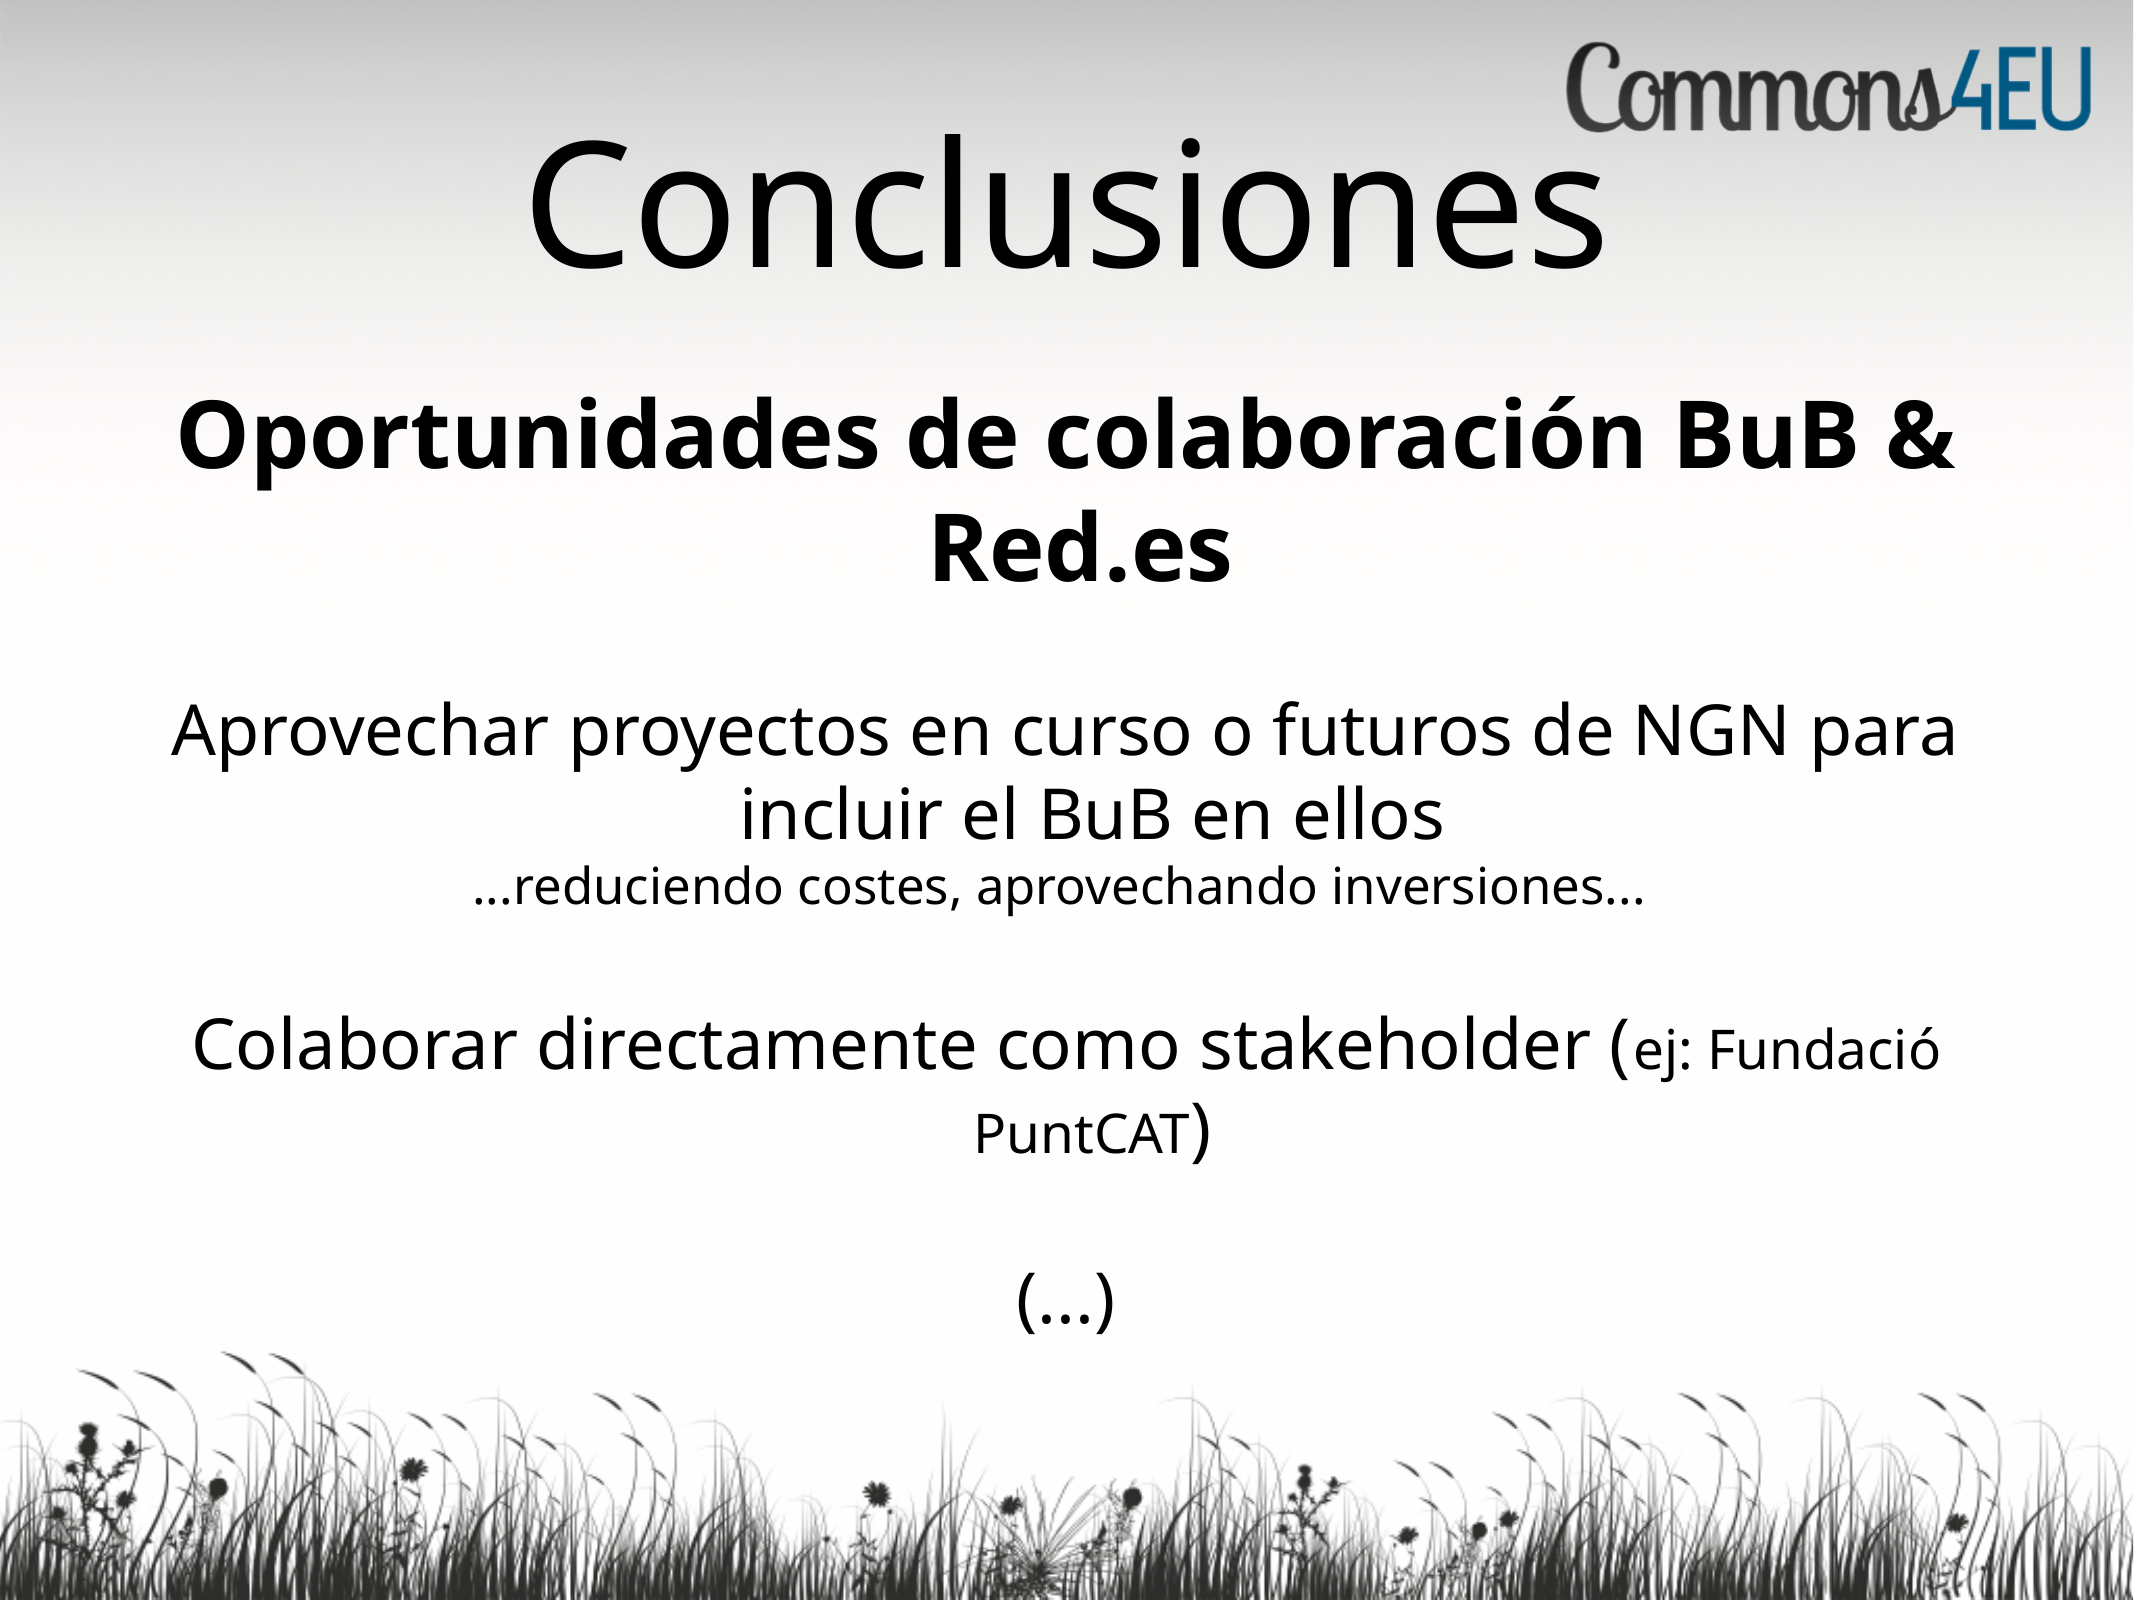

# Conclusiones
Oportunidades de colaboración BuB & Red.es
Aprovechar proyectos en curso o futuros de NGN para incluir el BuB en ellos
...reduciendo costes, aprovechando inversiones...
Colaborar directamente como stakeholder (ej: Fundació PuntCAT)
(...)